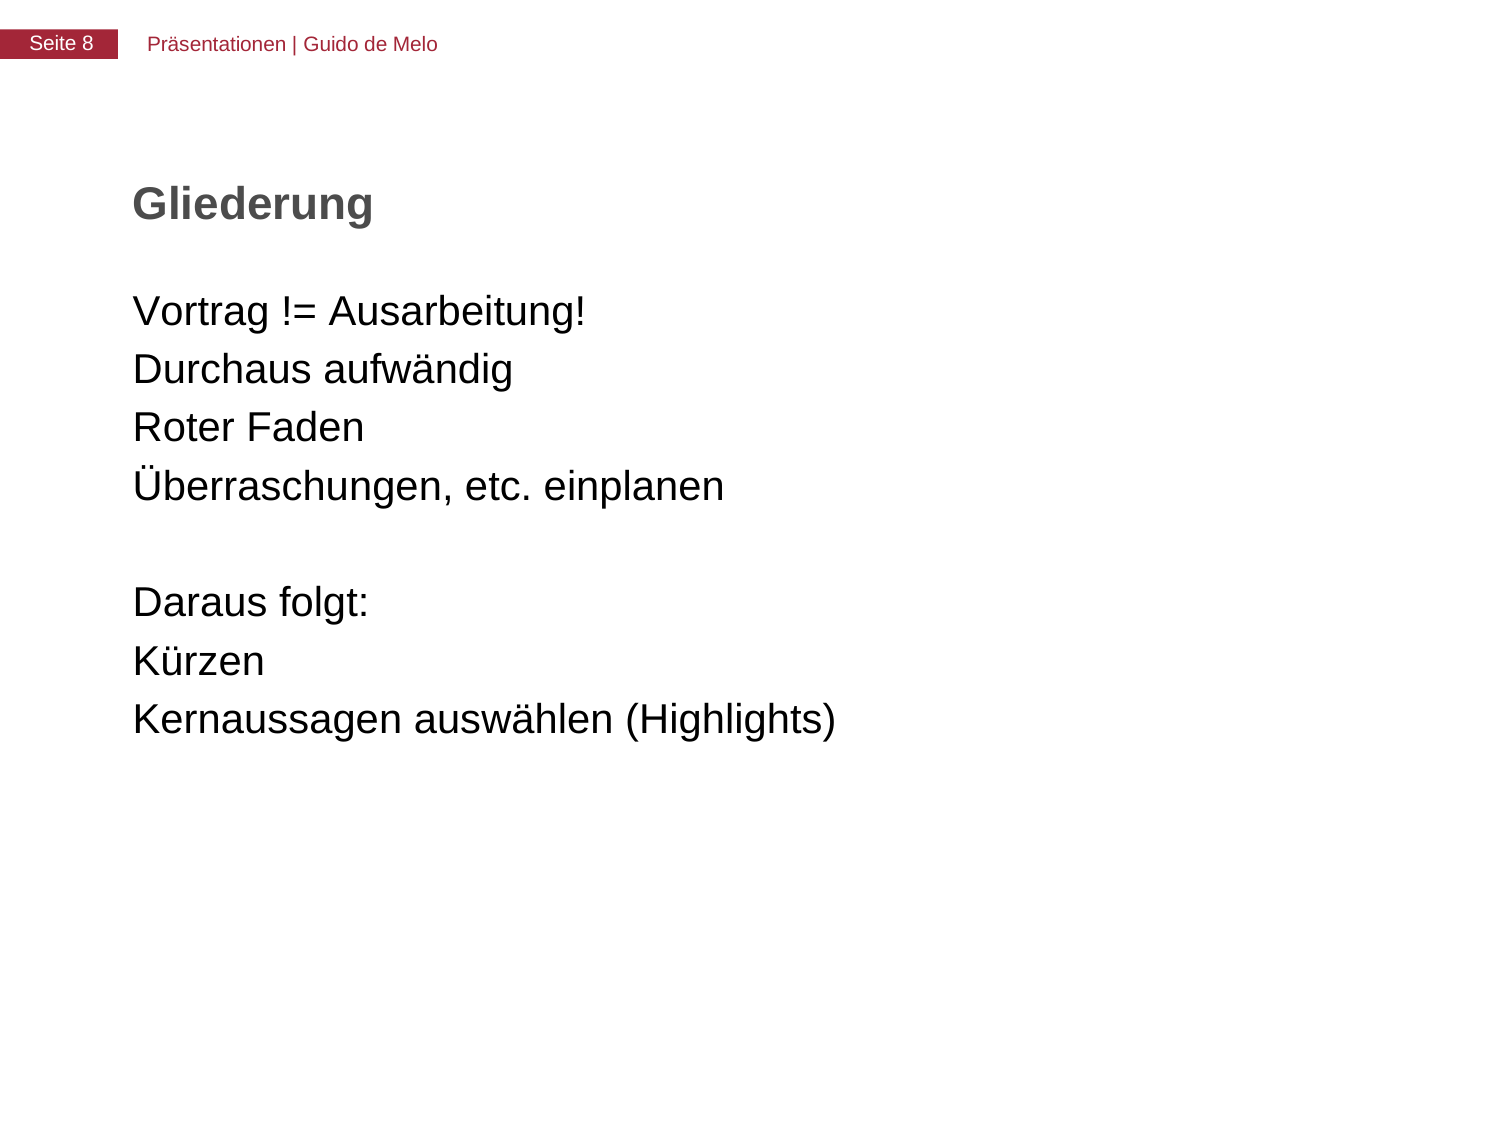

# Gliederung
Vortrag != Ausarbeitung!
Durchaus aufwändig
Roter Faden
Überraschungen, etc. einplanen
Daraus folgt:
Kürzen
Kernaussagen auswählen (Highlights)